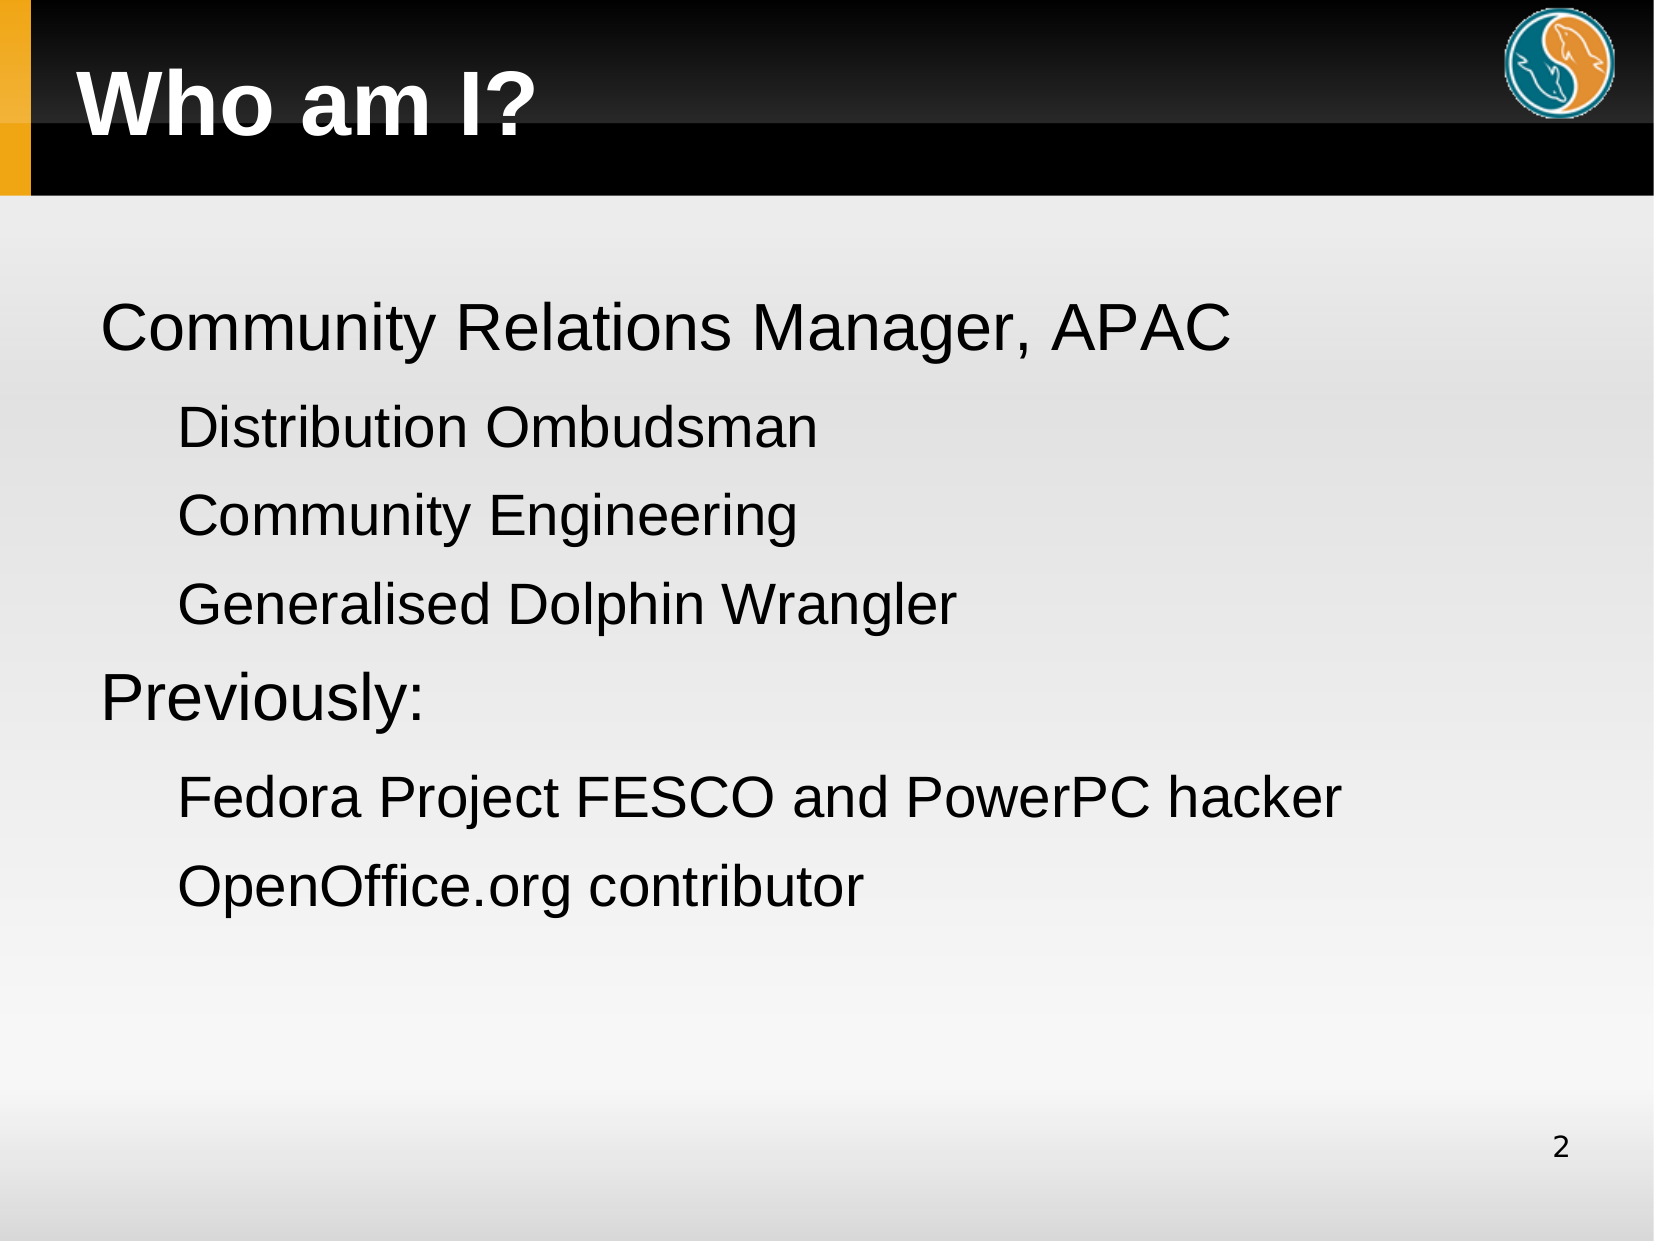

# Who am I?
Community Relations Manager, APAC
Distribution Ombudsman
Community Engineering
Generalised Dolphin Wrangler
Previously:
Fedora Project FESCO and PowerPC hacker
OpenOffice.org contributor
2